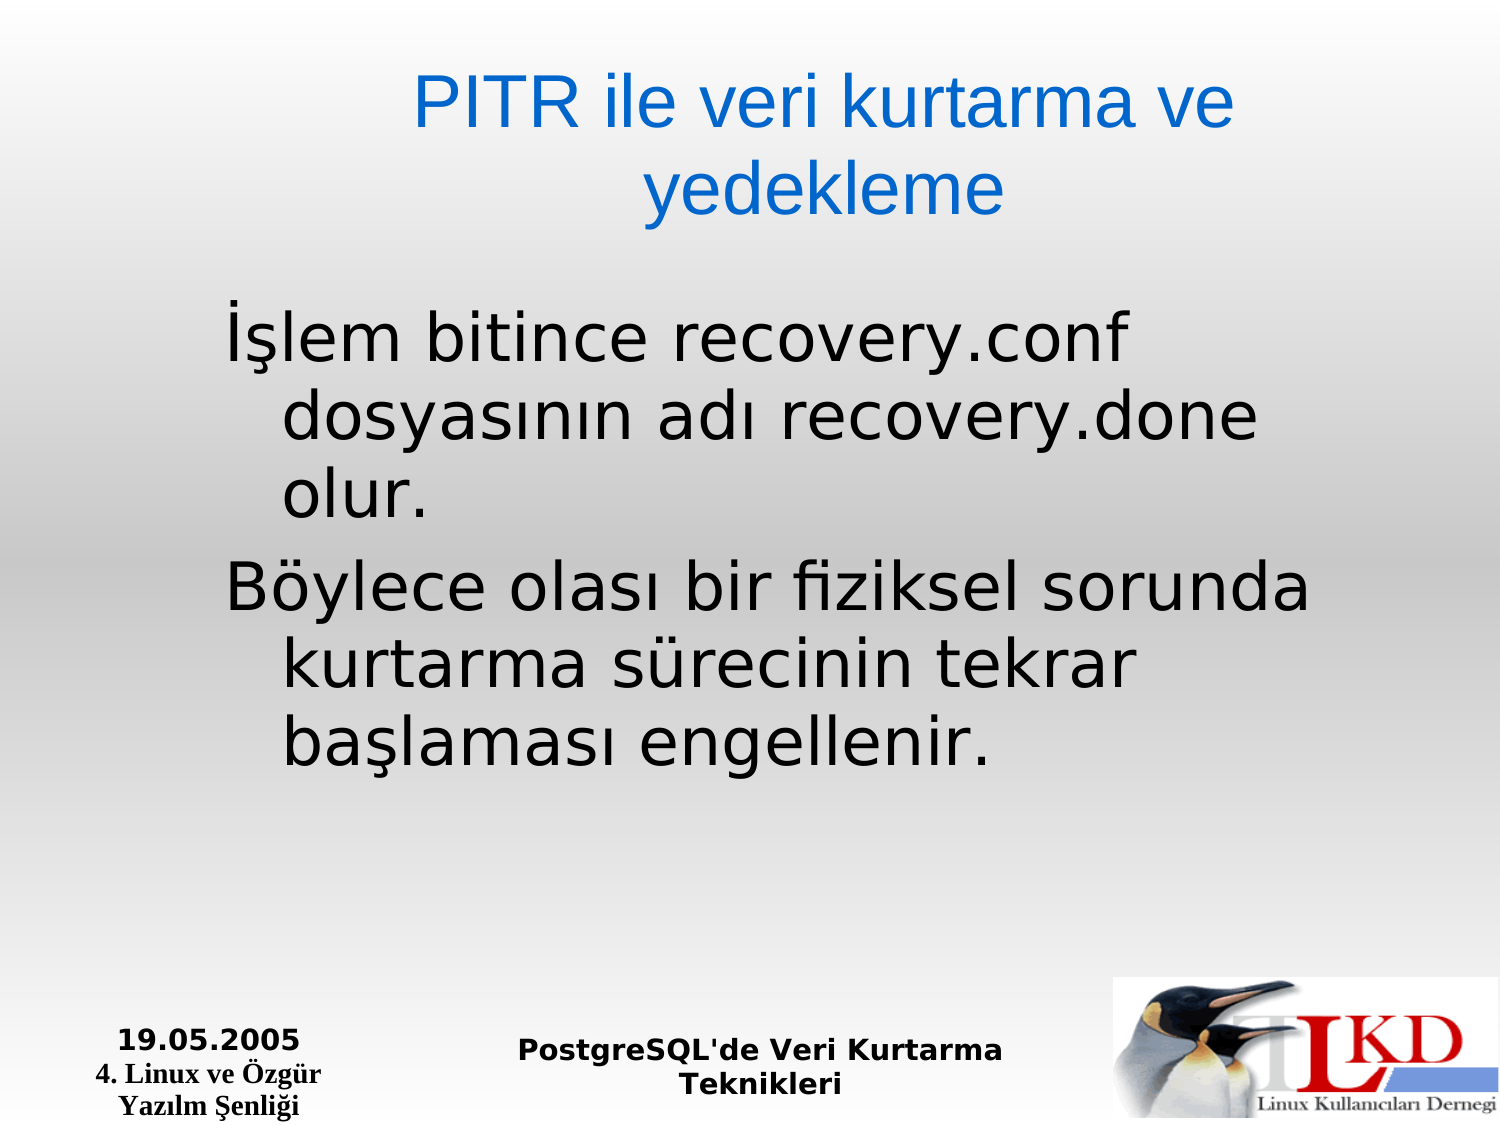

# PITR ile veri kurtarma ve yedekleme
İşlem bitince recovery.conf dosyasının adı recovery.done olur.
Böylece olası bir fiziksel sorunda kurtarma sürecinin tekrar başlaması engellenir.